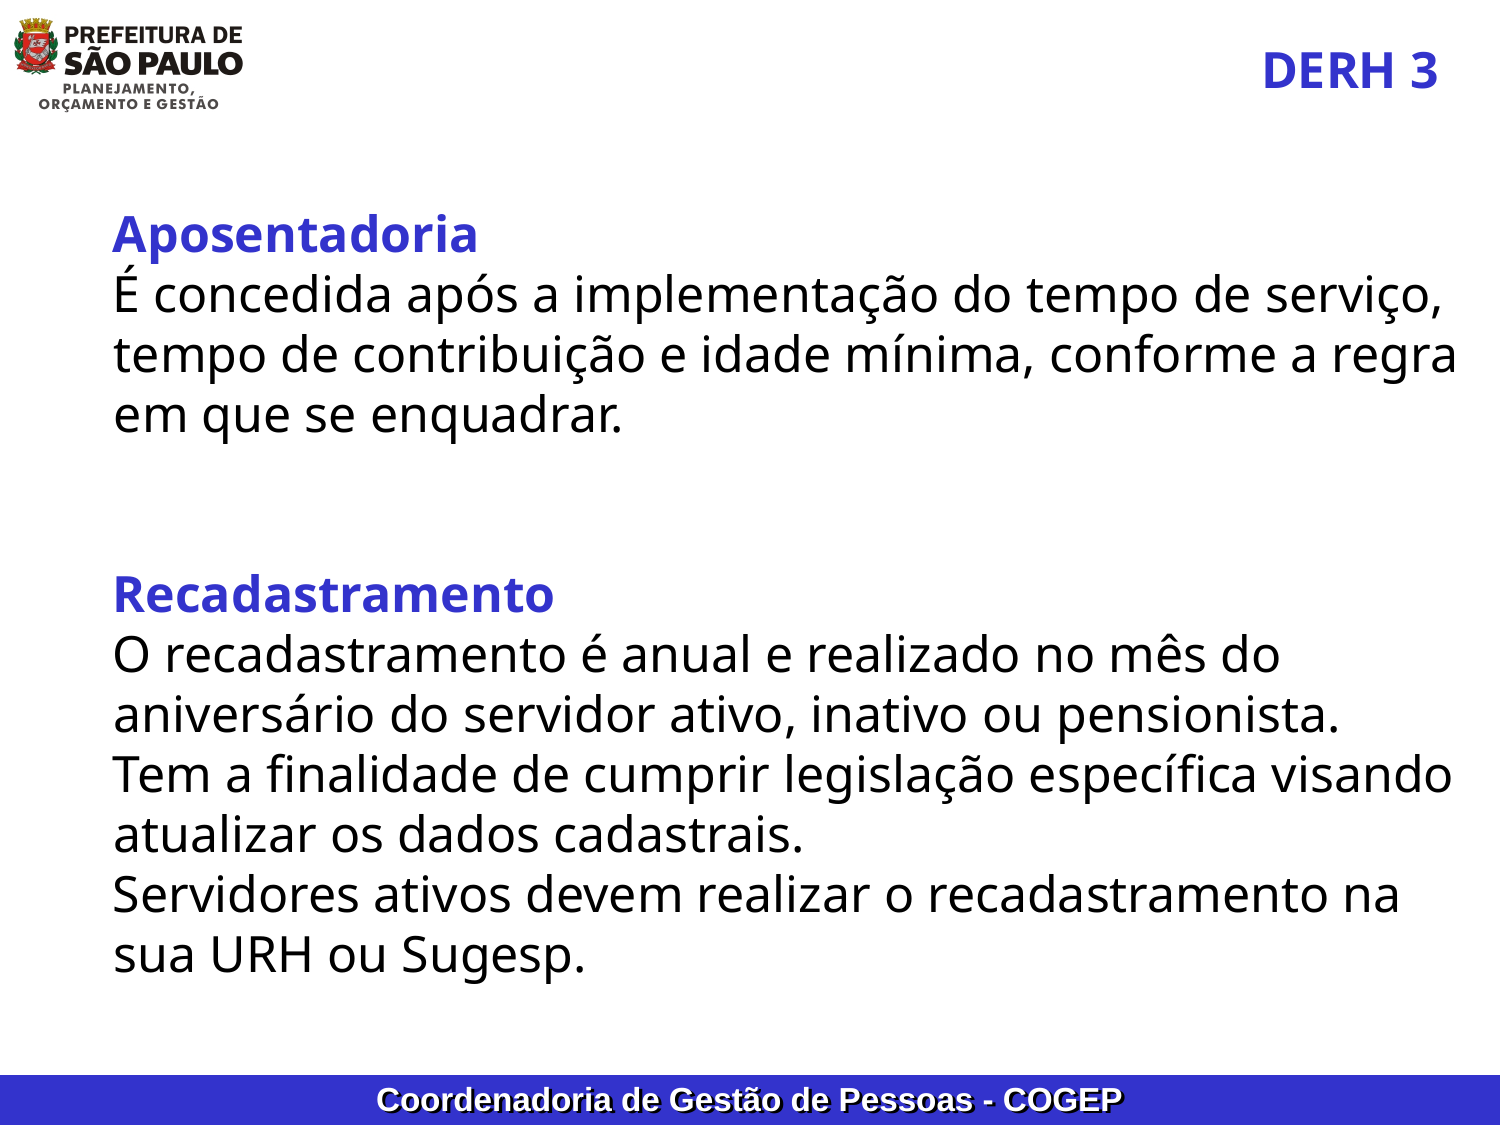

DERH 3
Aposentadoria
É concedida após a implementação do tempo de serviço, tempo de contribuição e idade mínima, conforme a regra em que se enquadrar.
Recadastramento
O recadastramento é anual e realizado no mês do aniversário do servidor ativo, inativo ou pensionista.
Tem a finalidade de cumprir legislação específica visando atualizar os dados cadastrais.
Servidores ativos devem realizar o recadastramento na sua URH ou Sugesp.